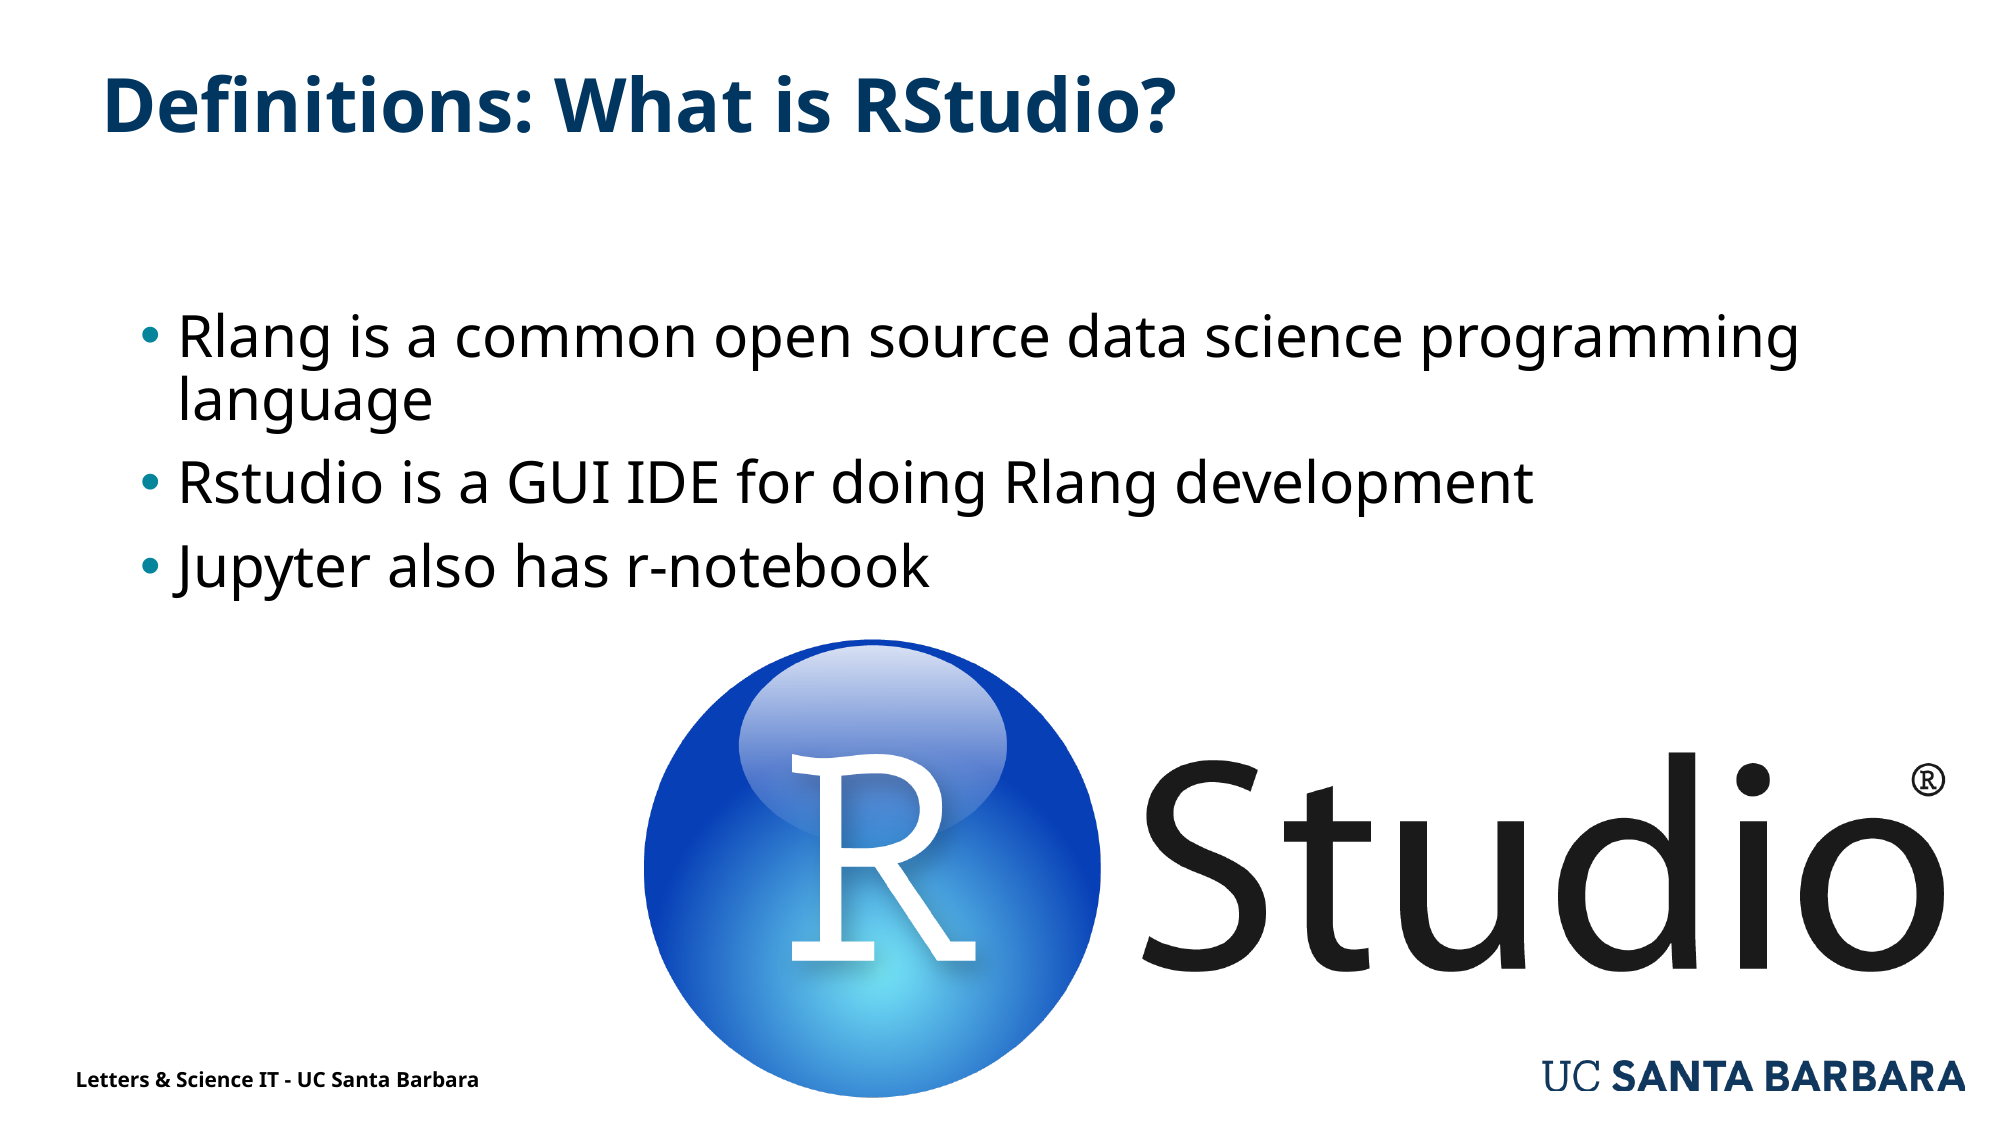

# Definitions: What is RStudio?
Rlang is a common open source data science programming language
Rstudio is a GUI IDE for doing Rlang development
Jupyter also has r-notebook